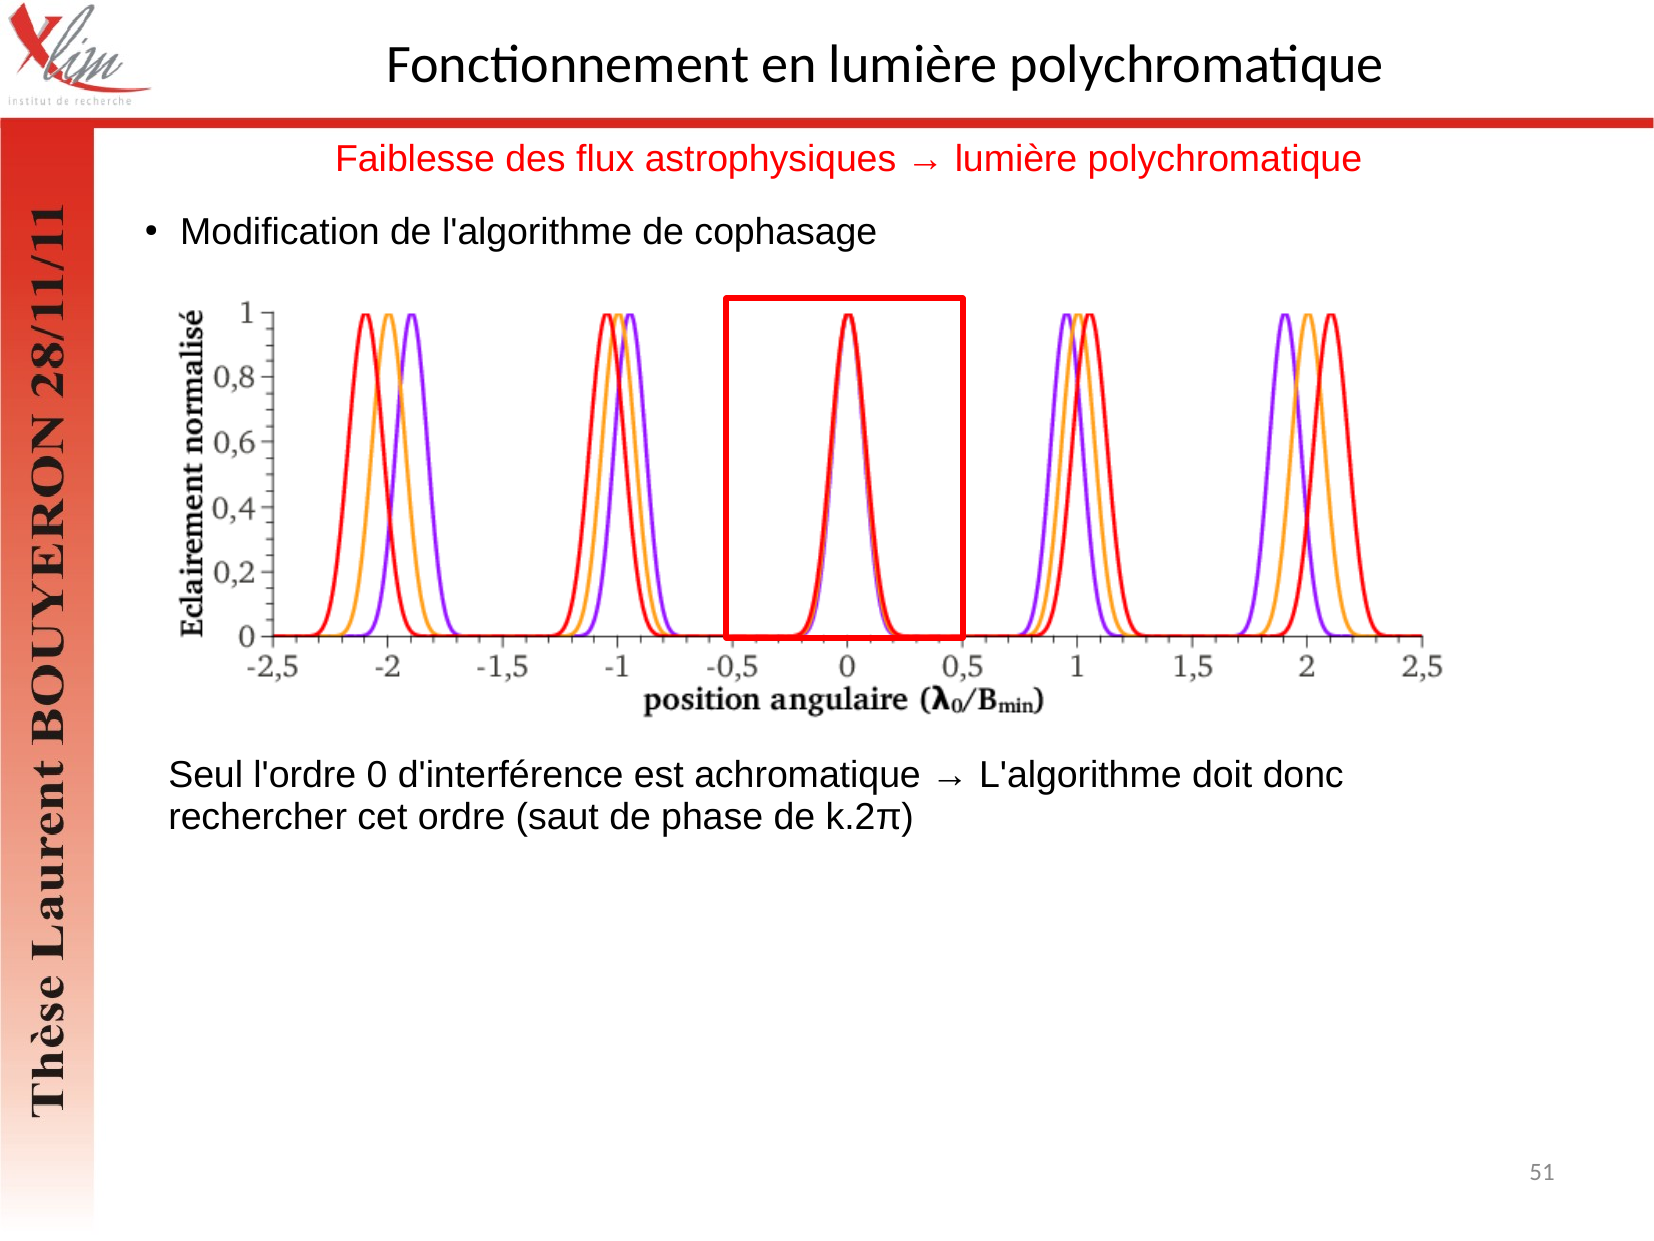

Fonctionnement en lumière polychromatique
Faiblesse des flux astrophysiques → lumière polychromatique
Modification de l'algorithme de cophasage
Seul l'ordre 0 d'interférence est achromatique → L'algorithme doit donc rechercher cet ordre (saut de phase de k.2π)
51